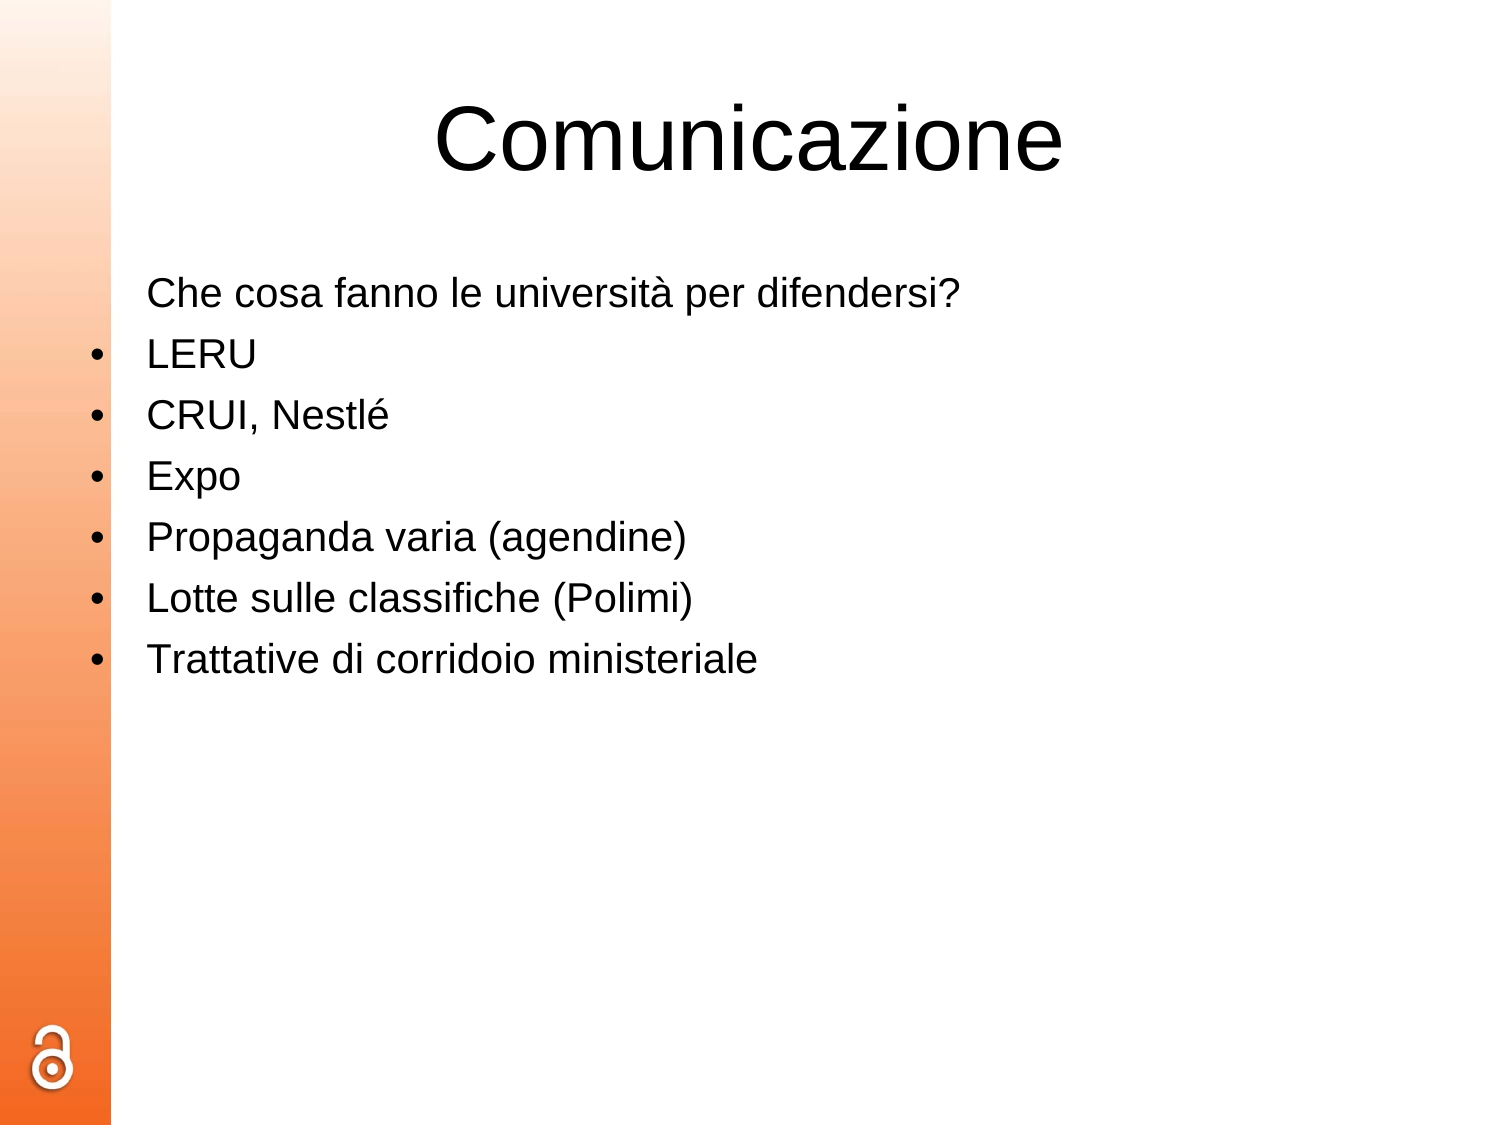

# Comunicazione
Che cosa fanno le università per difendersi?
LERU
CRUI, Nestlé
Expo
Propaganda varia (agendine)
Lotte sulle classifiche (Polimi)
Trattative di corridoio ministeriale